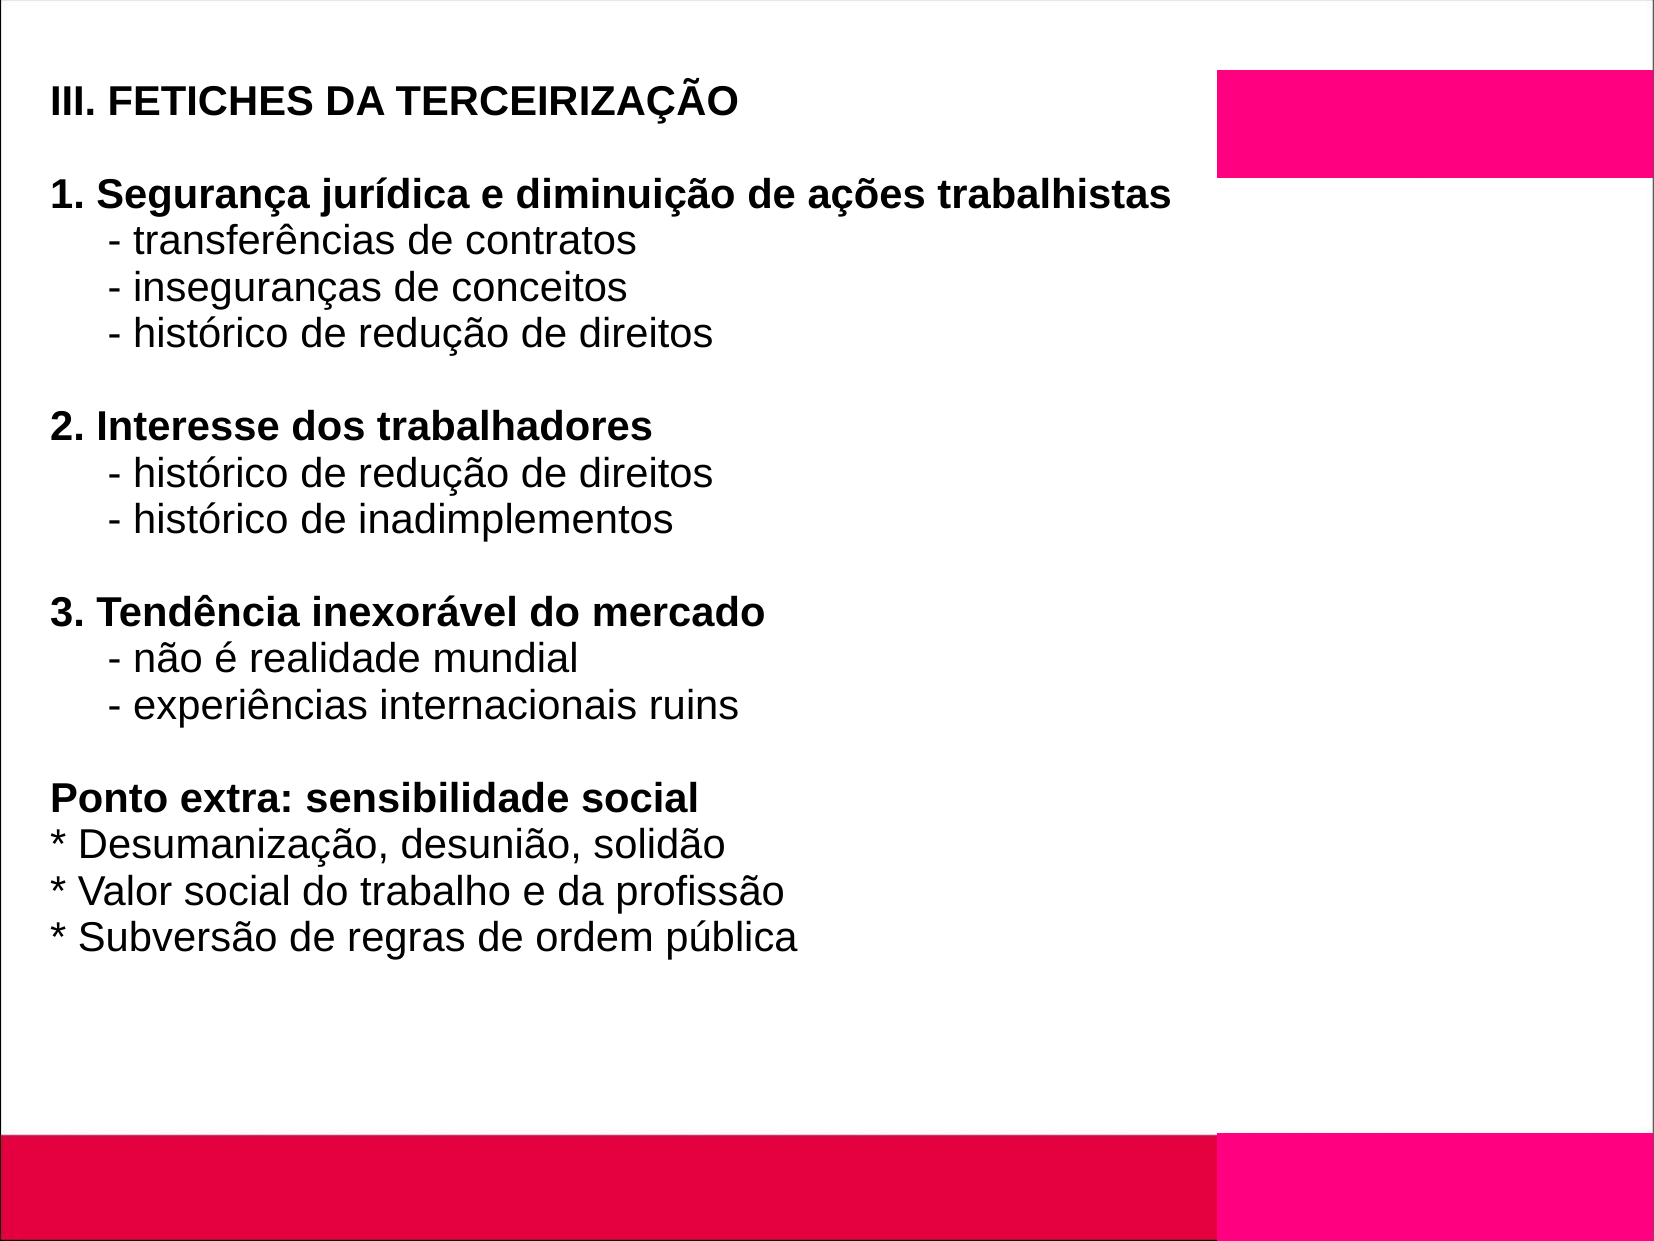

III. FETICHES DA TERCEIRIZAÇÃO
1. Segurança jurídica e diminuição de ações trabalhistas
 - transferências de contratos
 - inseguranças de conceitos
 - histórico de redução de direitos
2. Interesse dos trabalhadores
 - histórico de redução de direitos
 - histórico de inadimplementos
3. Tendência inexorável do mercado
 - não é realidade mundial
 - experiências internacionais ruins
Ponto extra: sensibilidade social
* Desumanização, desunião, solidão
* Valor social do trabalho e da profissão
* Subversão de regras de ordem pública